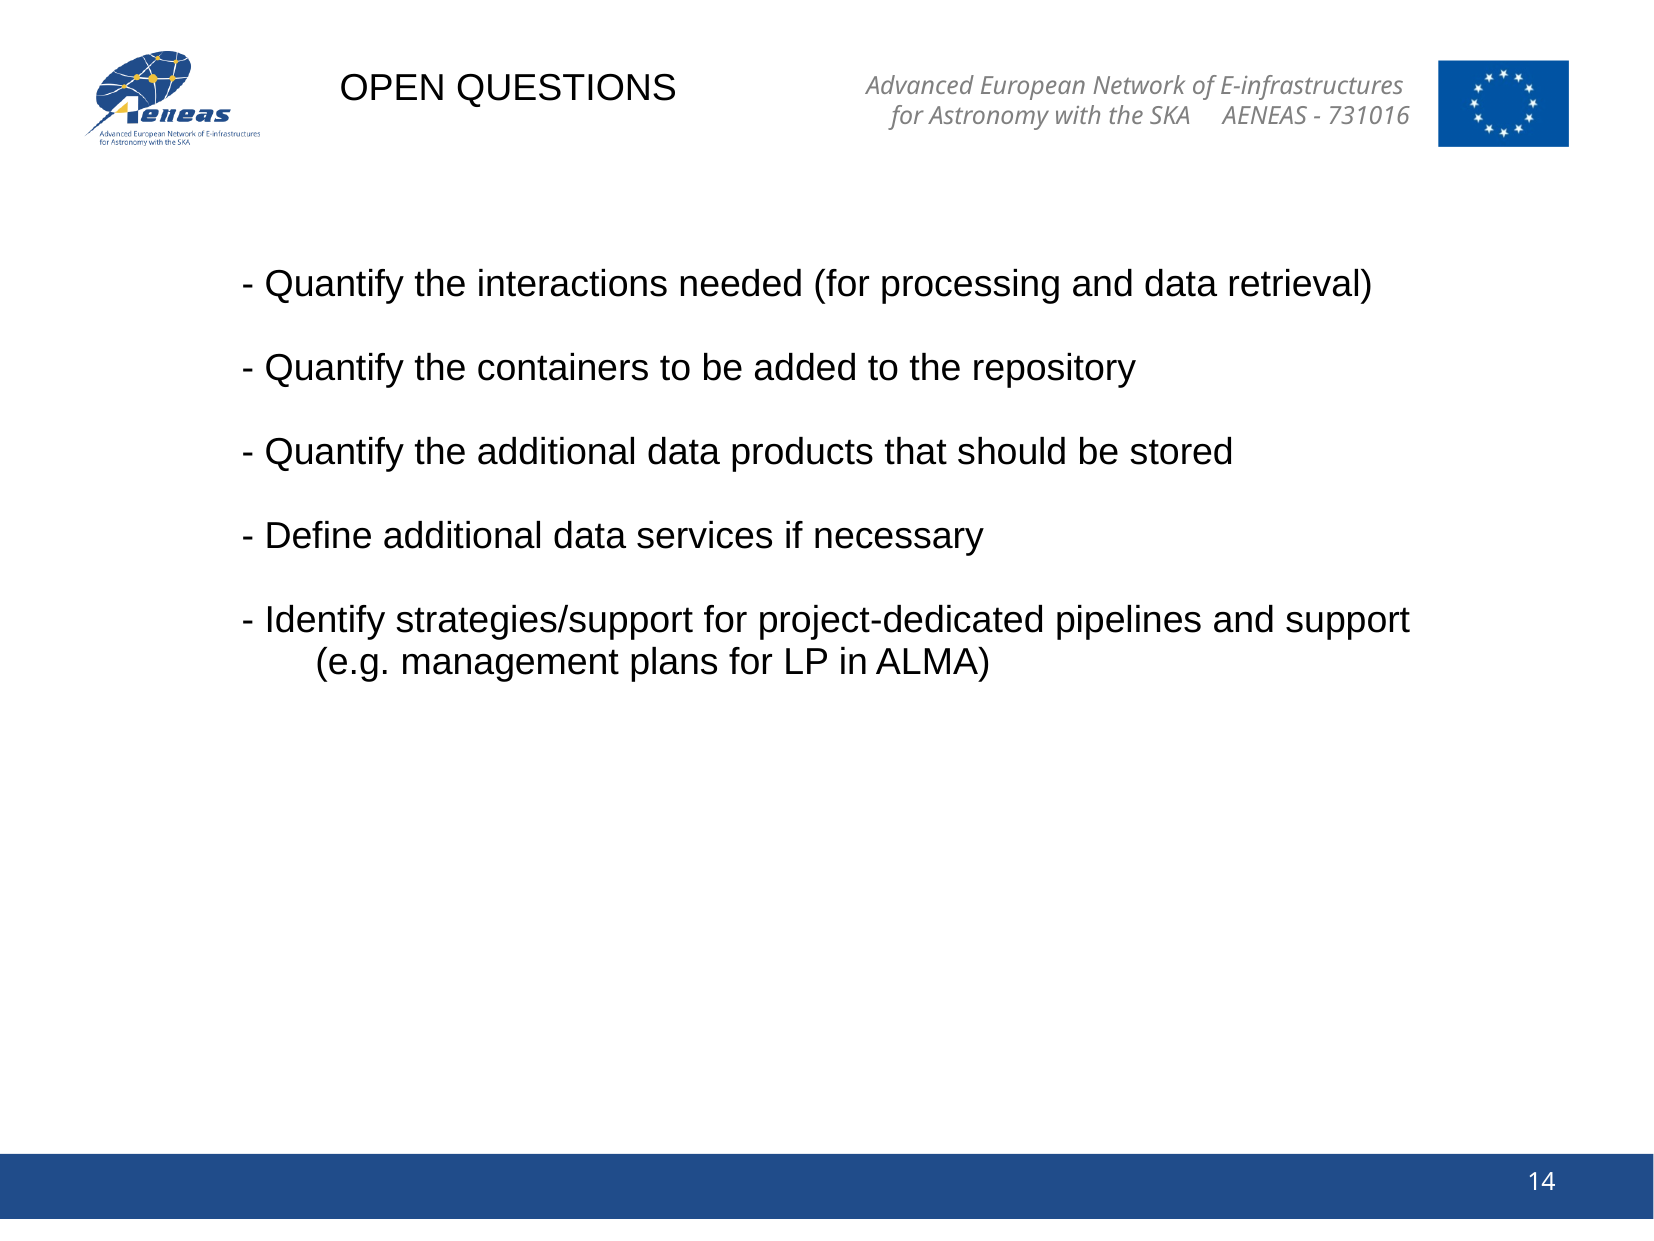

OPEN QUESTIONS
- Quantify the interactions needed (for processing and data retrieval)
- Quantify the containers to be added to the repository
- Quantify the additional data products that should be stored
- Define additional data services if necessary
- Identify strategies/support for project-dedicated pipelines and support
	(e.g. management plans for LP in ALMA)
14